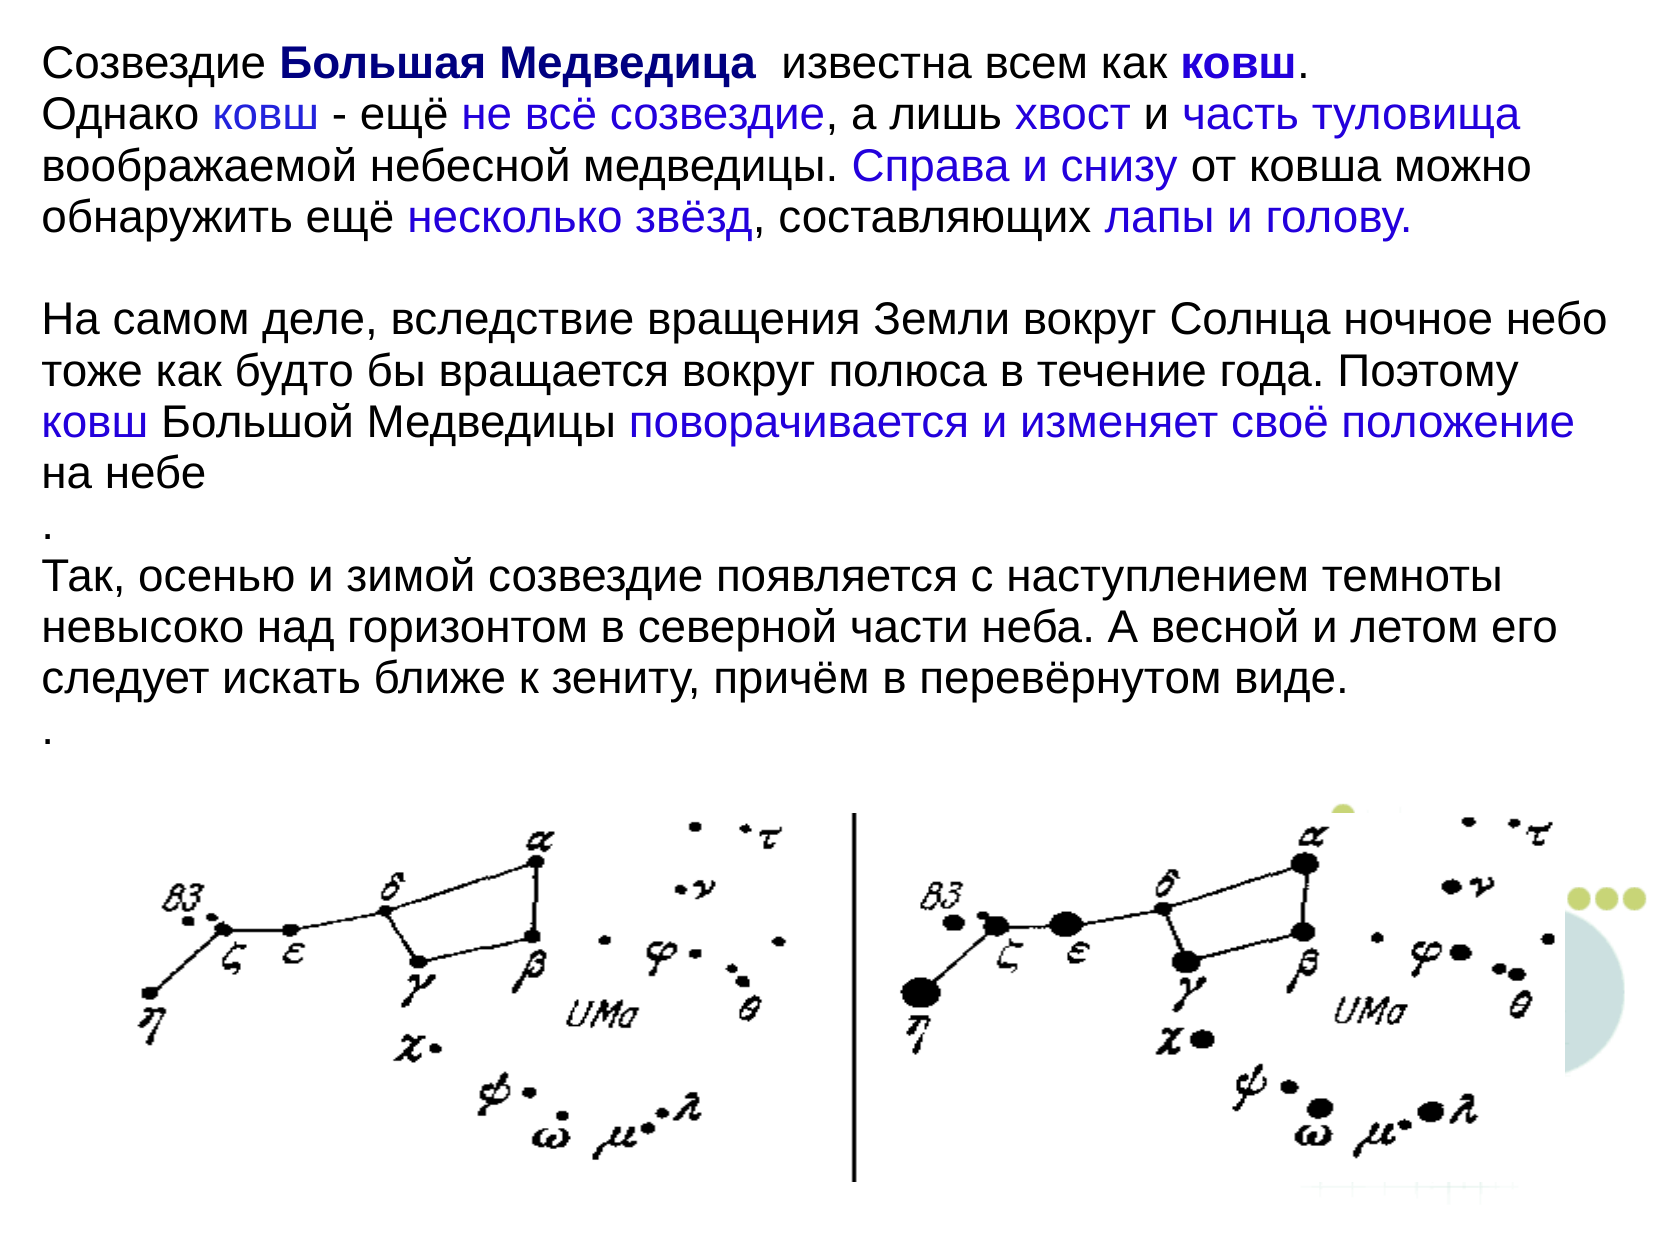

Созвездие Большая Медведица известна всем как ковш.
Однако ковш - ещё не всё созвездие, а лишь хвост и часть туловища воображаемой небесной медведицы. Справа и снизу от ковша можно обнаружить ещё несколько звёзд, составляющих лапы и голову.
На самом деле, вследствие вращения Земли вокруг Солнца ночное небо тоже как будто бы вращается вокруг полюса в течение года. Поэтому ковш Большой Медведицы поворачивается и изменяет своё положение на небе
.
Так, осенью и зимой созвездие появляется с наступлением темноты невысоко над горизонтом в северной части неба. А весной и летом его следует искать ближе к зениту, причём в перевёрнутом виде.
.